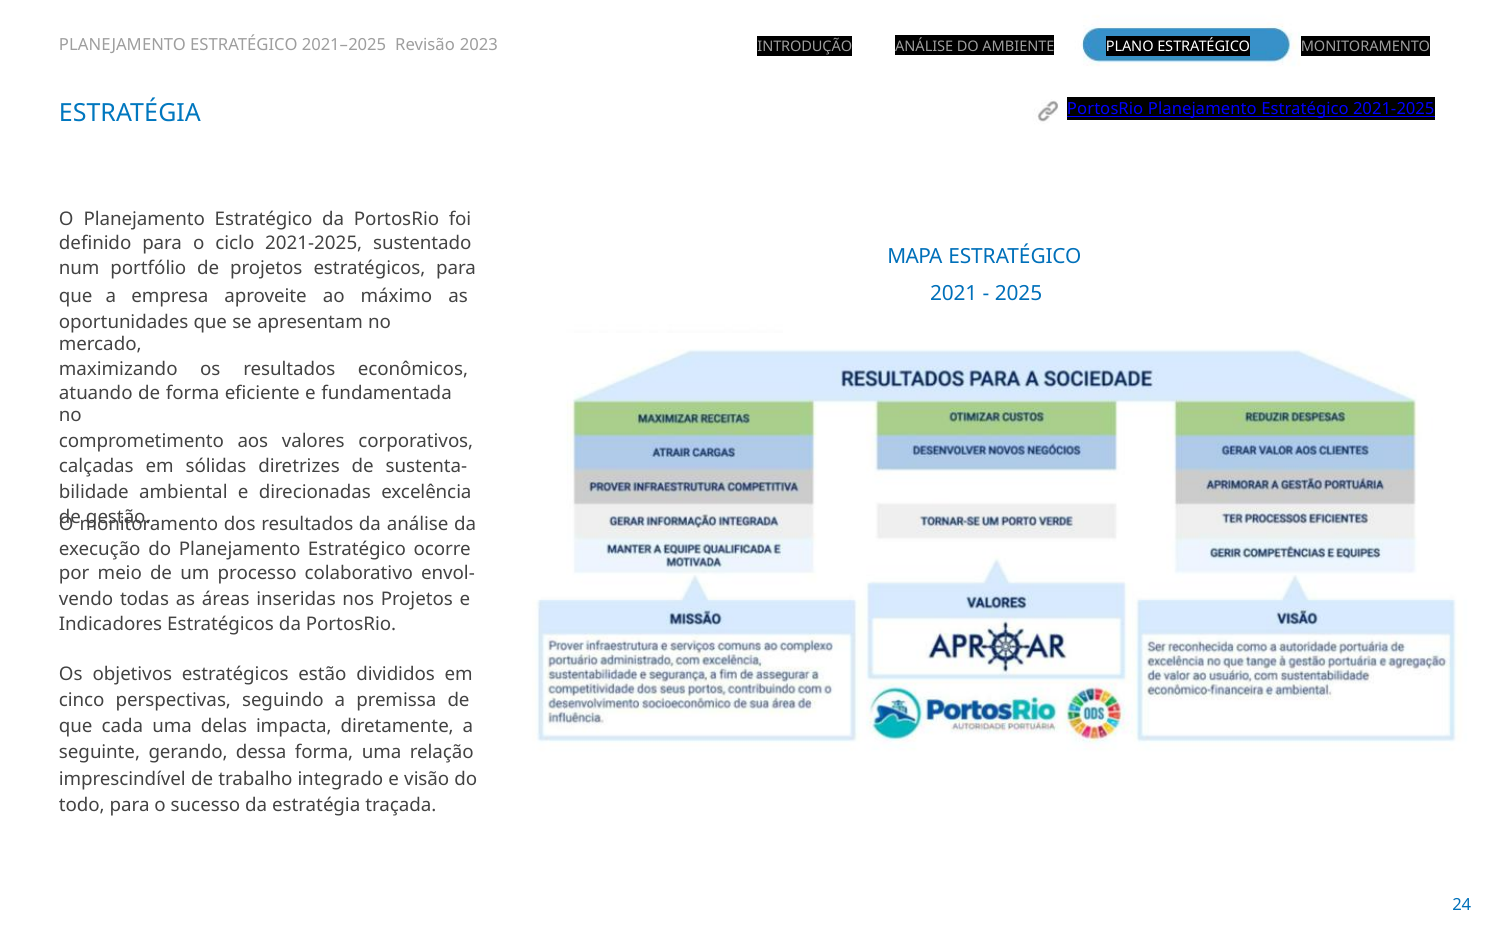

PLANEJAMENTO ESTRATÉGICO 2021–2025 Revisão 2023
ANÁLISE DO AMBIENTE
INTRODUÇÃO
PLANO ESTRATÉGICO
MONITORAMENTO
ESTRATÉGIA
PortosRio Planejamento Estratégico 2021-2025
O Planejamento Estratégico da PortosRio foi
deﬁnido para o ciclo 2021-2025, sustentado
num portfólio de projetos estratégicos, para
MAPA ESTRATÉGICO
2021 - 2025
que
a
empresa aproveite ao máximo as
oportunidades que se apresentam no mercado,
maximizando os resultados econômicos,
atuando de forma eﬁciente e fundamentada no
comprometimento aos valores corporativos,
calçadas em sólidas diretrizes de sustenta-
bilidade ambiental e direcionadas excelência
de gestão.
O monitoramento dos resultados da análise da
execução do Planejamento Estratégico ocorre
por meio de um processo colaborativo envol-
vendo todas as áreas inseridas nos Projetos e
Indicadores Estratégicos da PortosRio.
Os objetivos estratégicos estão divididos em
cinco perspectivas, seguindo a premissa de
que cada uma delas impacta, diretamente, a
seguinte, gerando, dessa forma, uma relação
imprescindível de trabalho integrado e visão do
todo, para o sucesso da estratégia traçada.
24